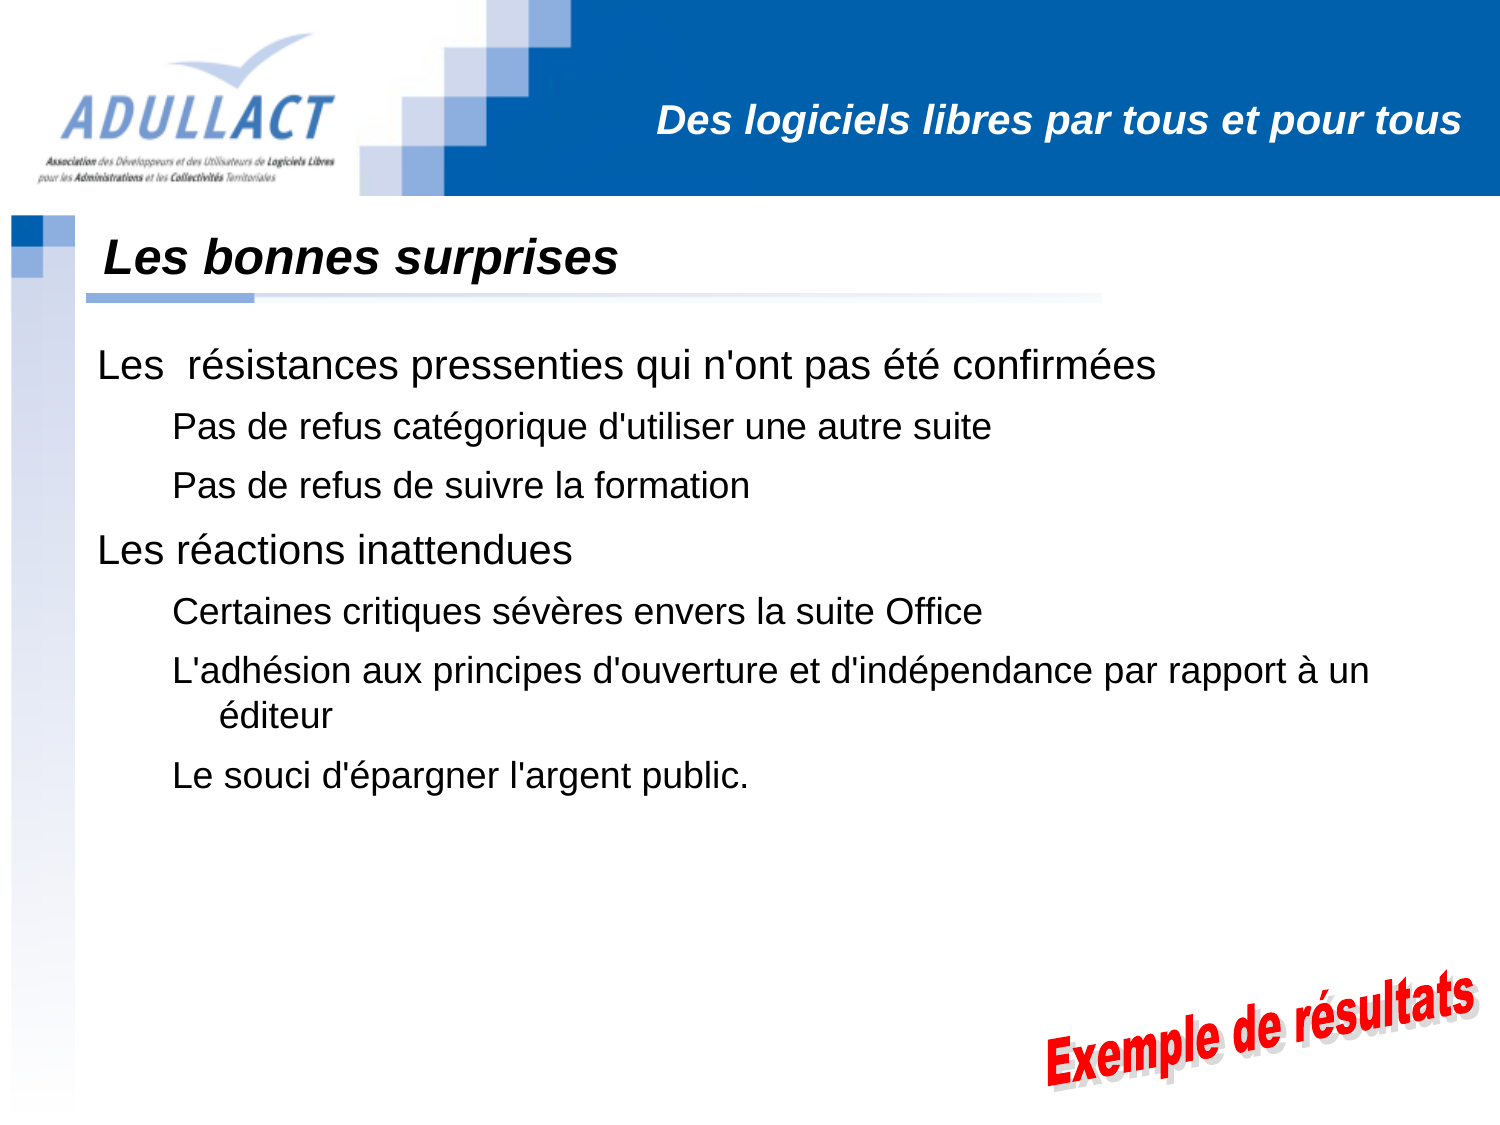

Les bonnes surprises
# Les résistances pressenties qui n'ont pas été confirmées
Pas de refus catégorique d'utiliser une autre suite
Pas de refus de suivre la formation
Les réactions inattendues
Certaines critiques sévères envers la suite Office
L'adhésion aux principes d'ouverture et d'indépendance par rapport à un éditeur
Le souci d'épargner l'argent public.